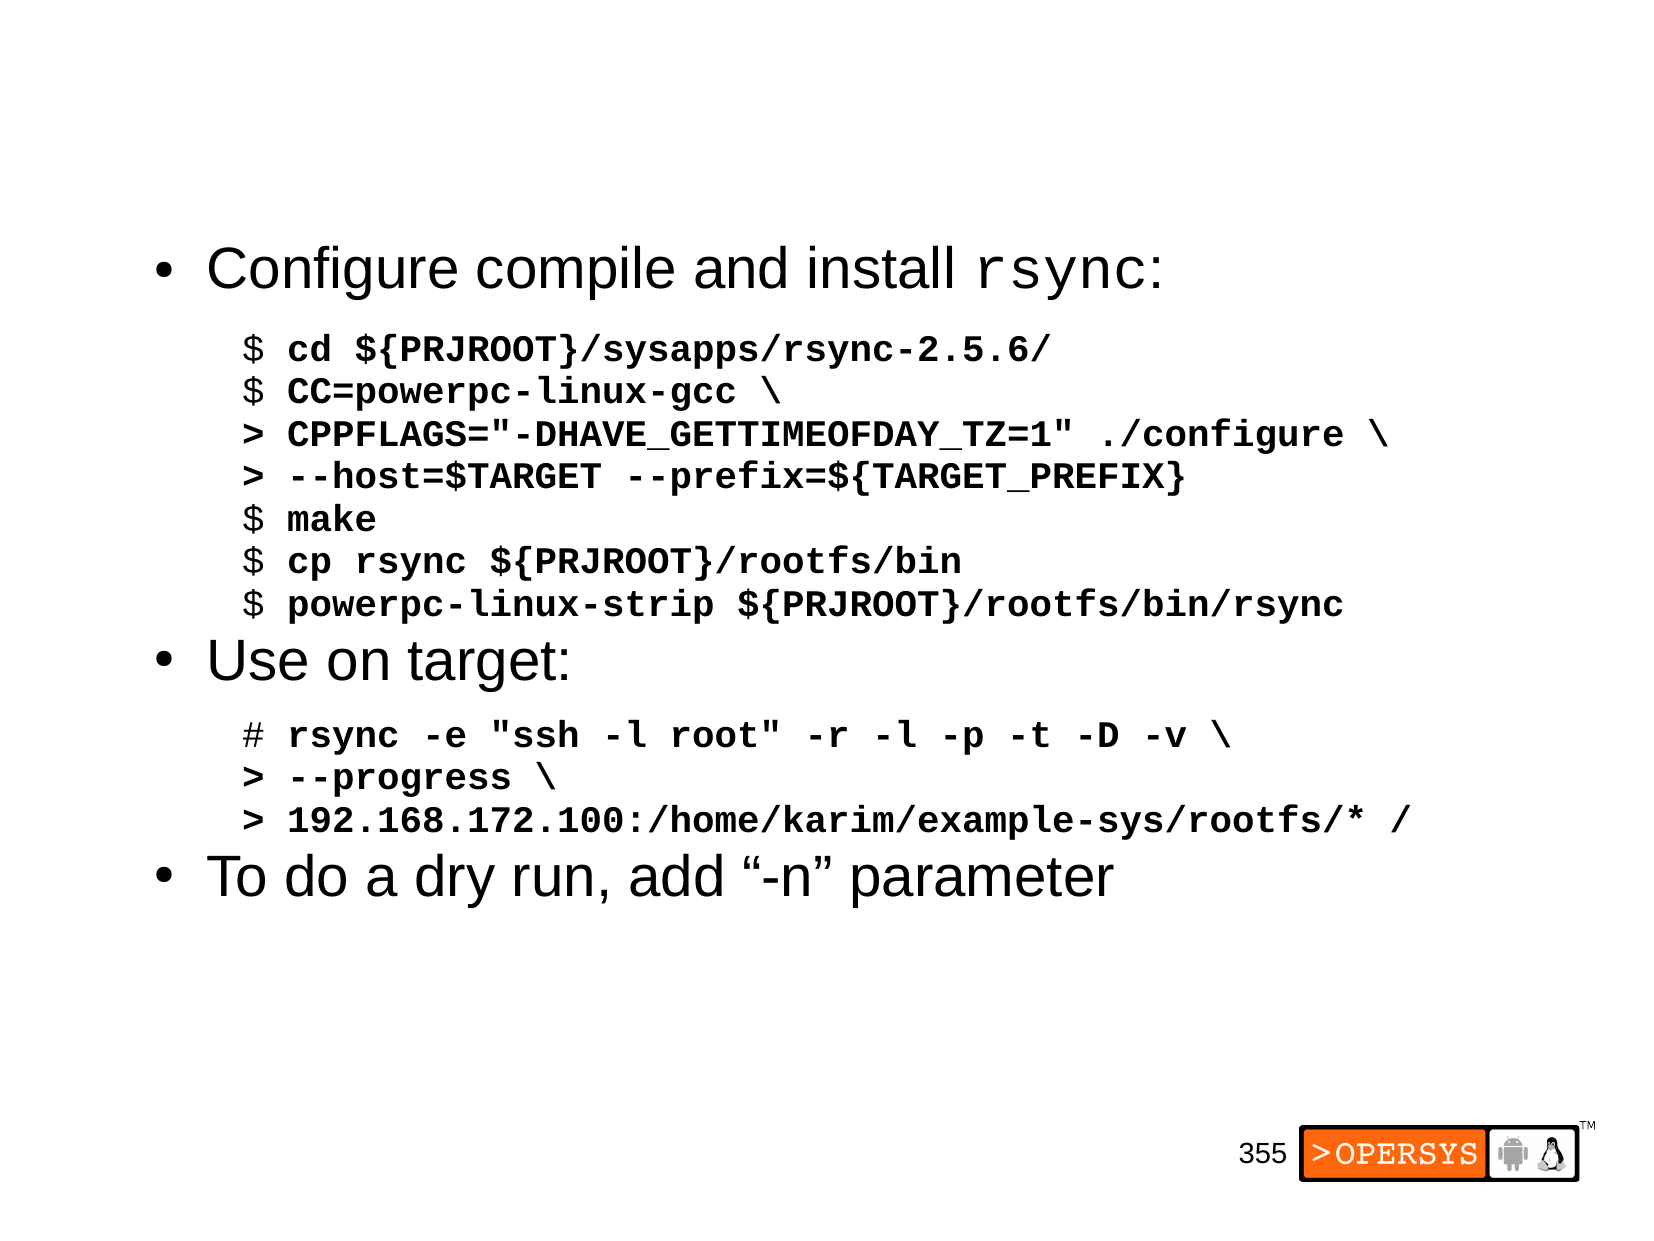

# Configure compile and install rsync:
$ cd ${PRJROOT}/sysapps/rsync-2.5.6/
$ CC=powerpc-linux-gcc \
> CPPFLAGS="-DHAVE_GETTIMEOFDAY_TZ=1" ./configure \
> --host=$TARGET --prefix=${TARGET_PREFIX}
$ make
$ cp rsync ${PRJROOT}/rootfs/bin
$ powerpc-linux-strip ${PRJROOT}/rootfs/bin/rsync
Use on target:
# rsync -e "ssh -l root" -r -l -p -t -D -v \
> --progress \
> 192.168.172.100:/home/karim/example-sys/rootfs/* /
To do a dry run, add “-n” parameter